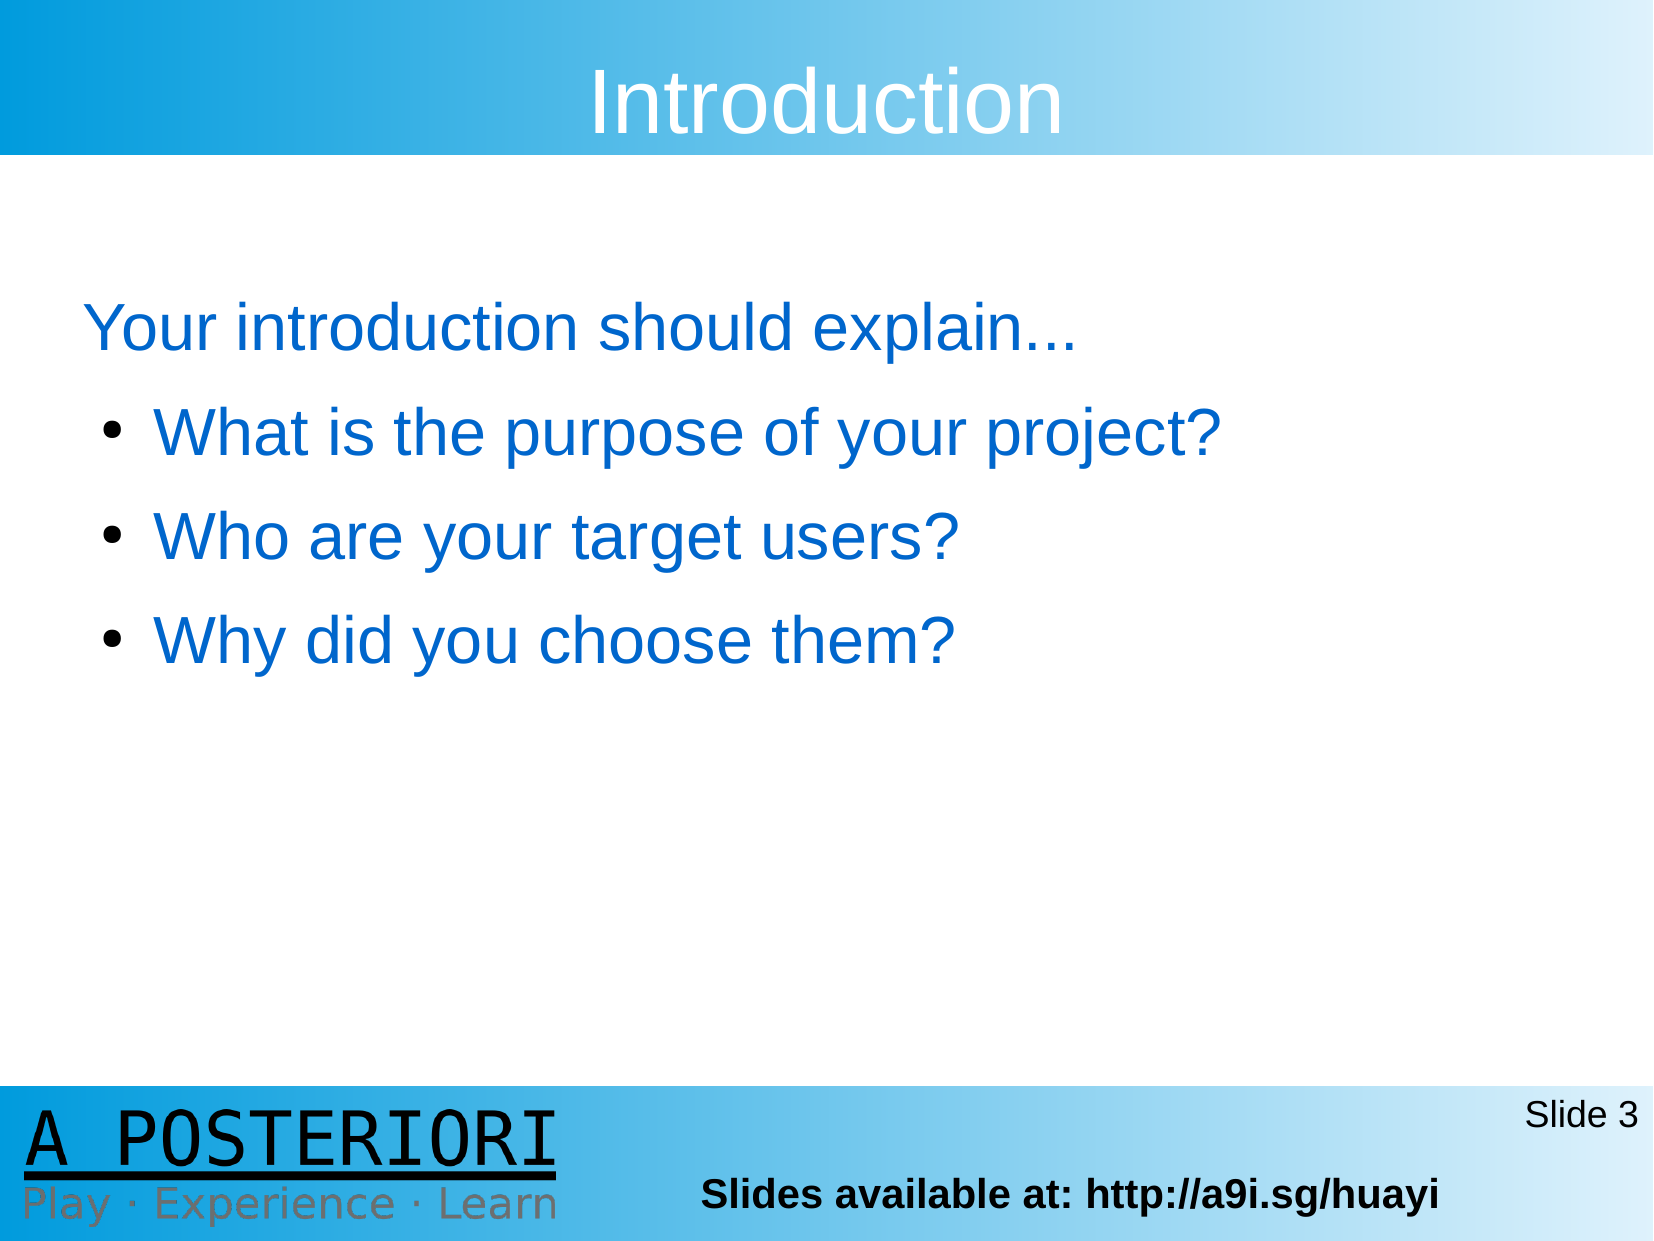

# Introduction
Your introduction should explain...
What is the purpose of your project?
Who are your target users?
Why did you choose them?